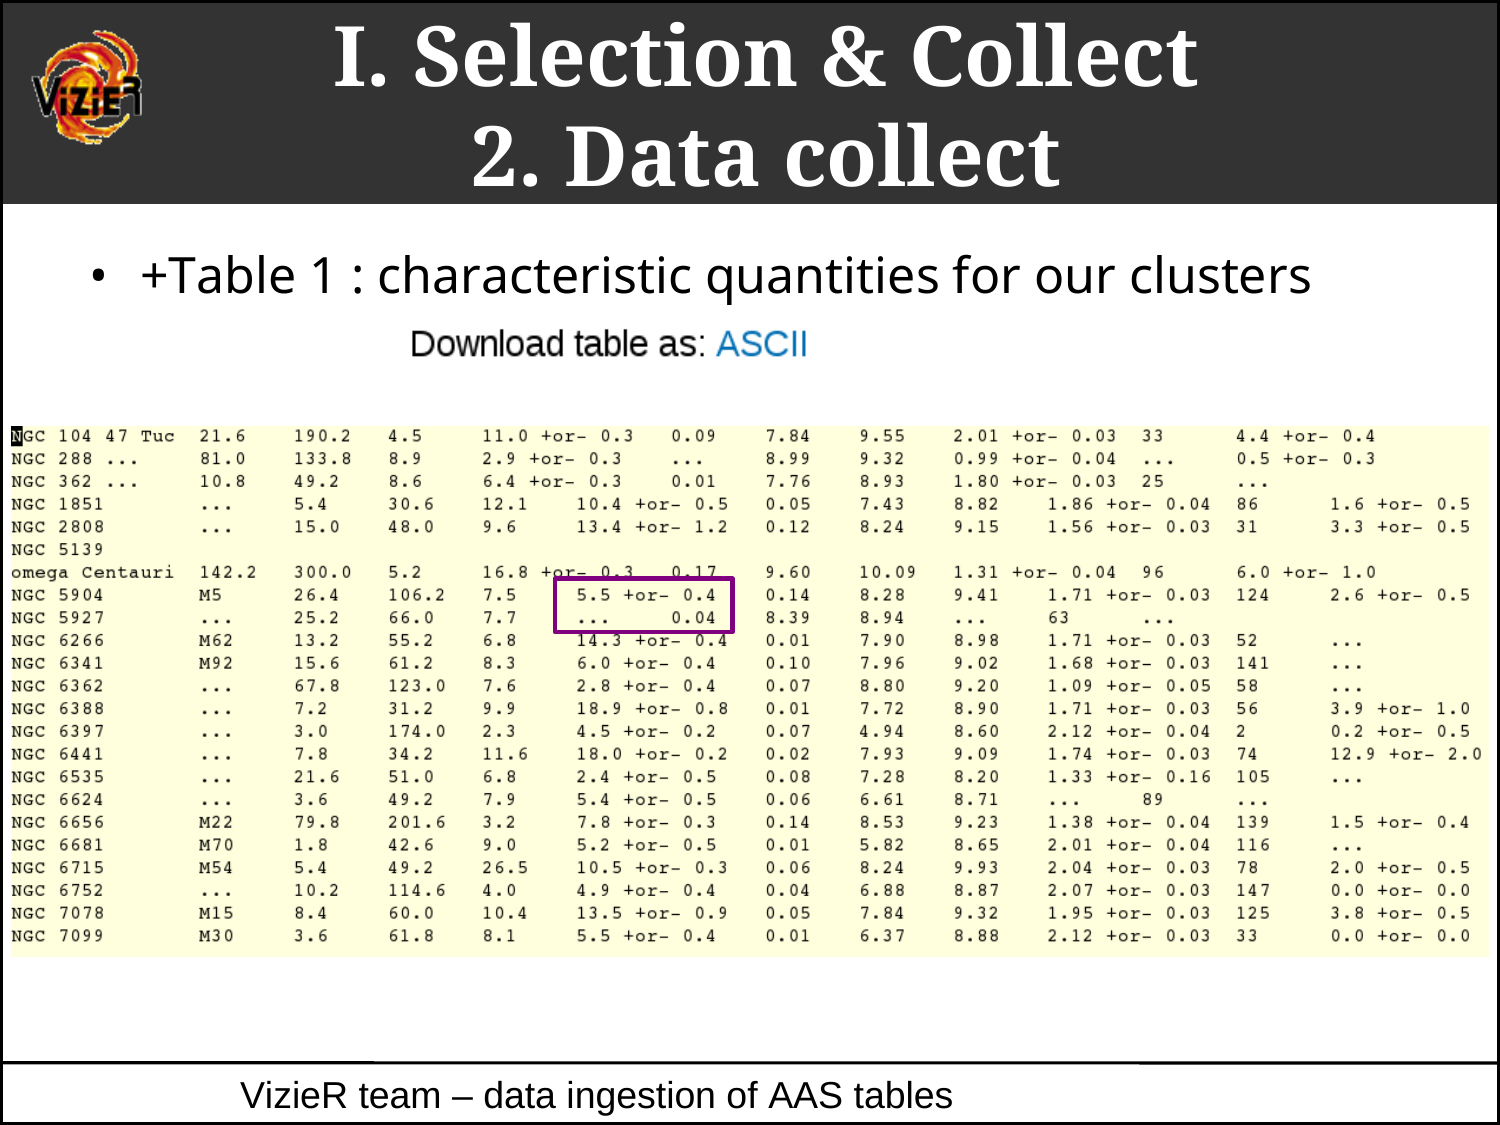

# I. Selection & Collect 2. Data collect
+Table 1 : characteristic quantities for our clusters